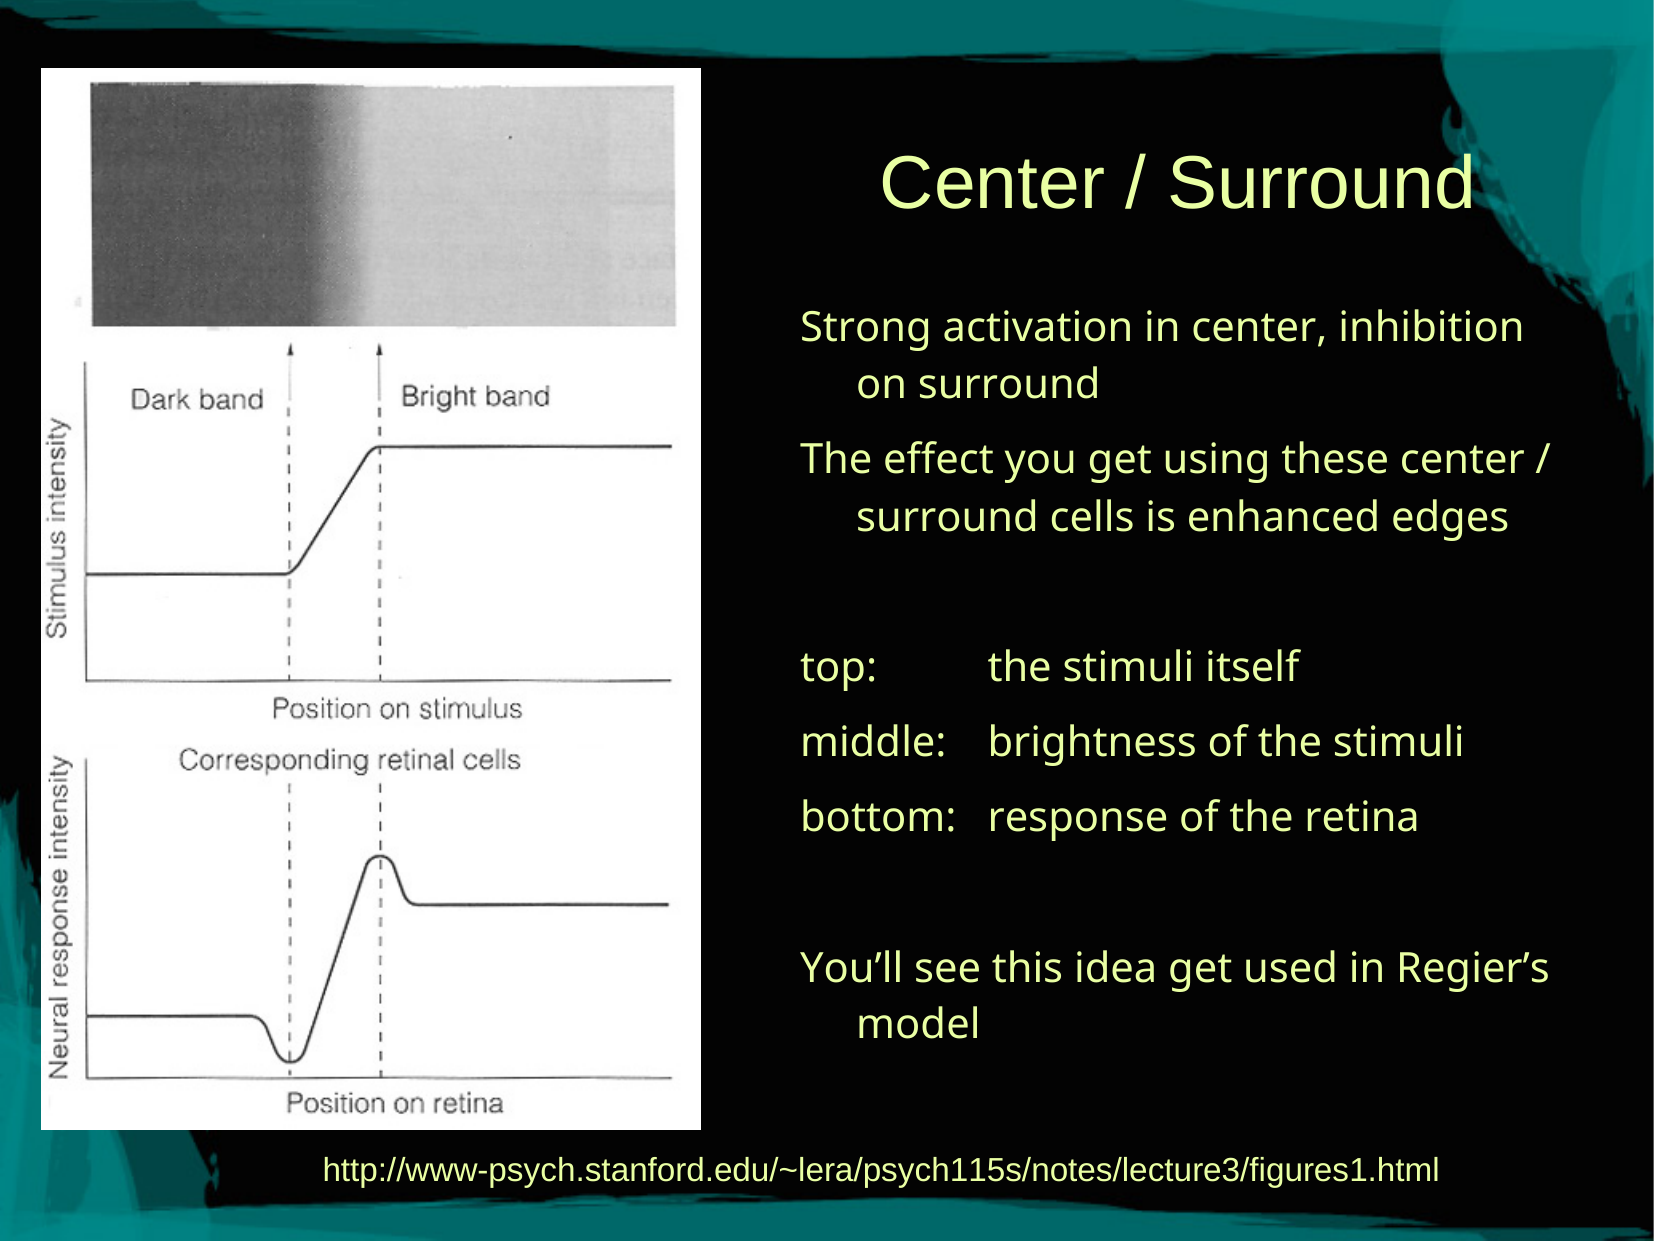

# Center / Surround
Strong activation in center, inhibition on surround
The effect you get using these center / surround cells is enhanced edges
top: 	the stimuli itself
middle: 	brightness of the stimuli
bottom: 	response of the retina
You’ll see this idea get used in Regier’s model
http://www-psych.stanford.edu/~lera/psych115s/notes/lecture3/figures1.html